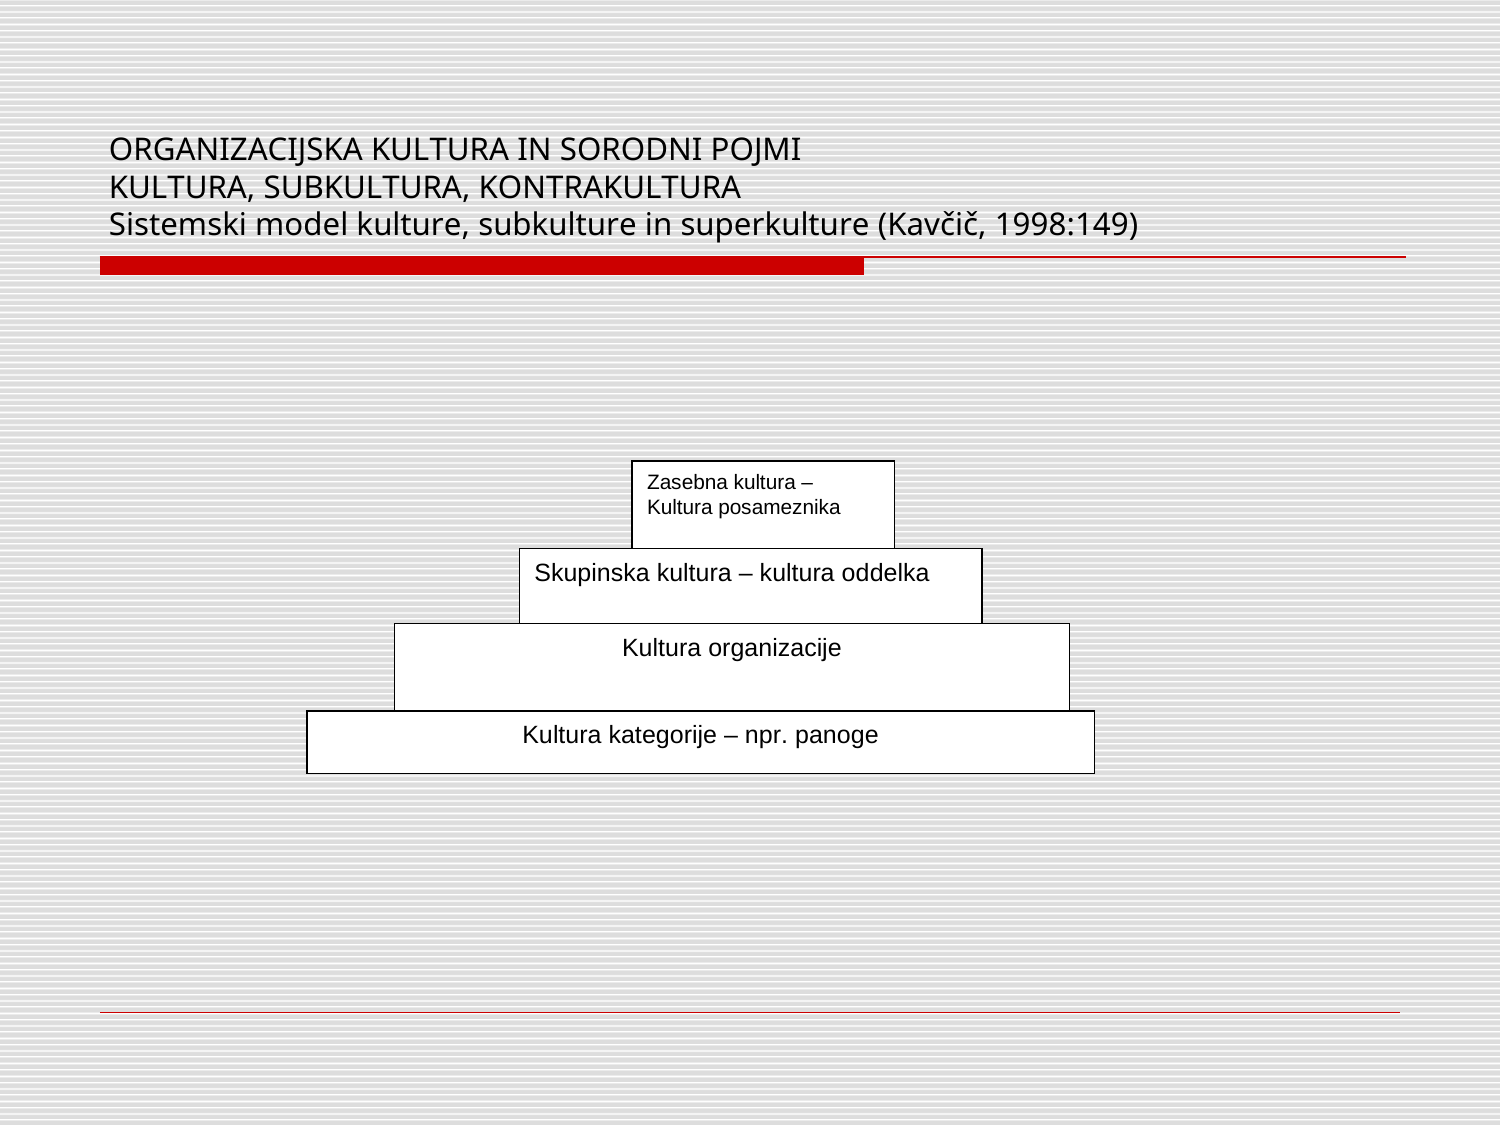

# ORGANIZACIJSKA KULTURA IN SORODNI POJMI KULTURA, SUBKULTURA, KONTRAKULTURA Sistemski model kulture, subkulture in superkulture (Kavčič, 1998:149)
Zasebna kultura –
Kultura posameznika
Skupinska kultura – kultura oddelka
Kultura organizacije
Kultura kategorije – npr. panoge